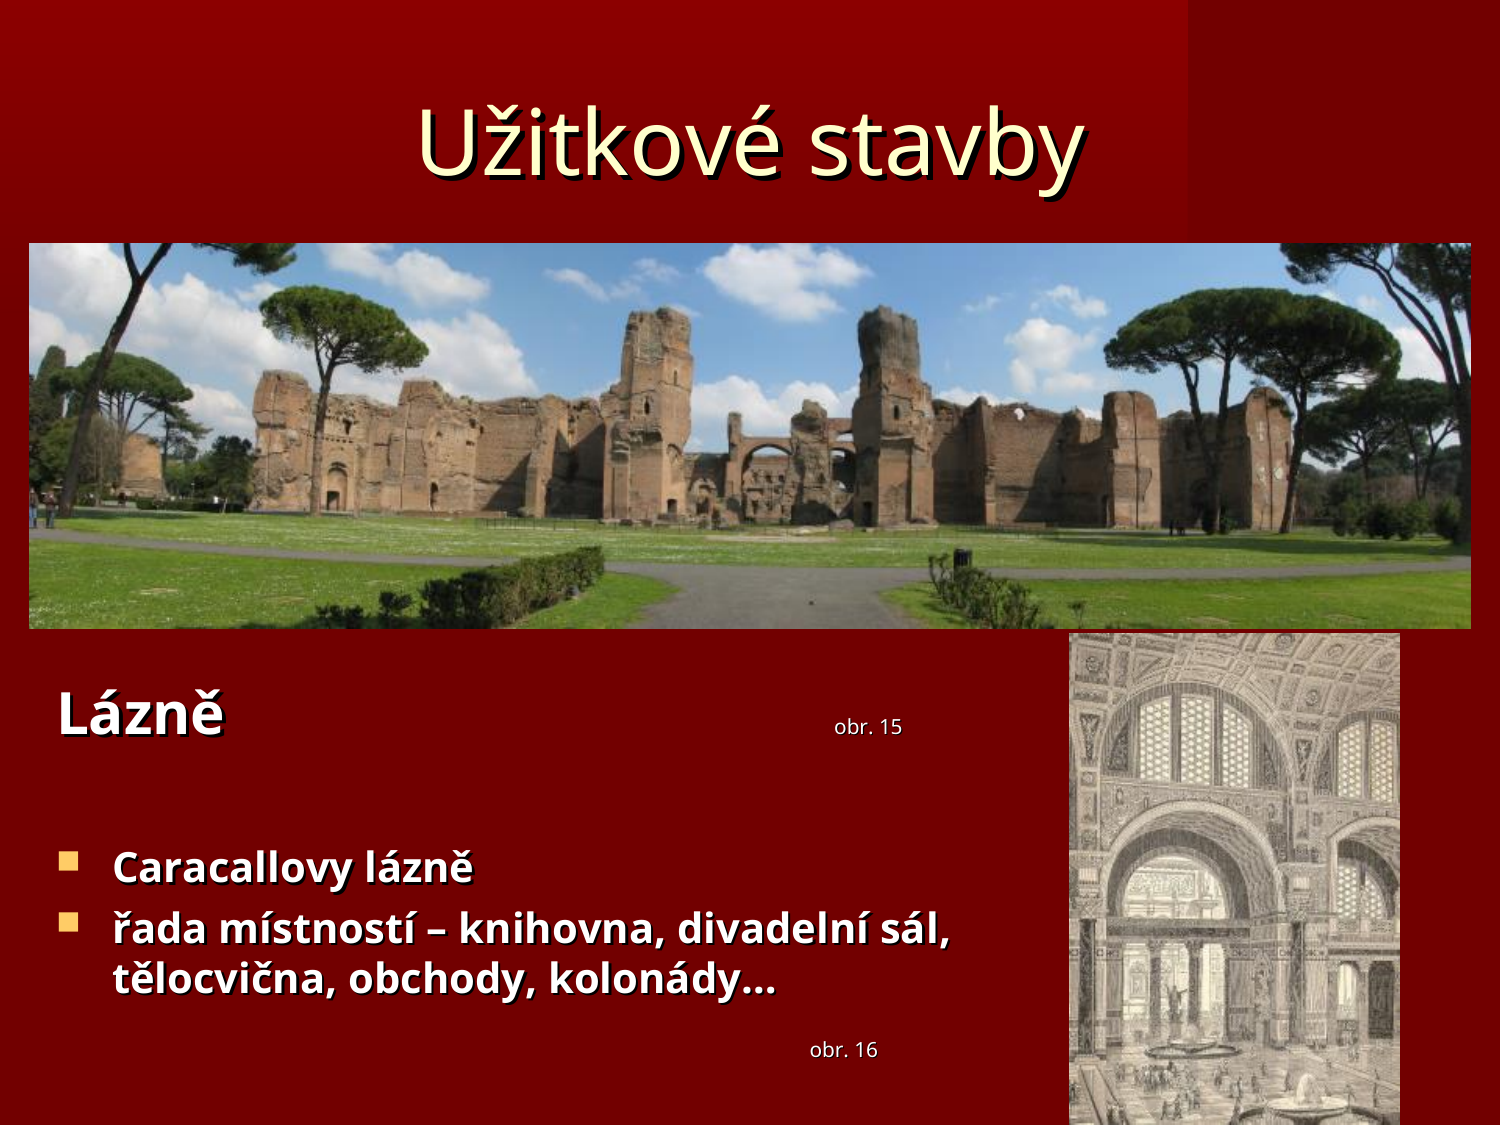

# Užitkové stavby
Lázně obr. 15
Caracallovy lázně
řada místností – knihovna, divadelní sál, tělocvična, obchody, kolonády…
 obr. 16